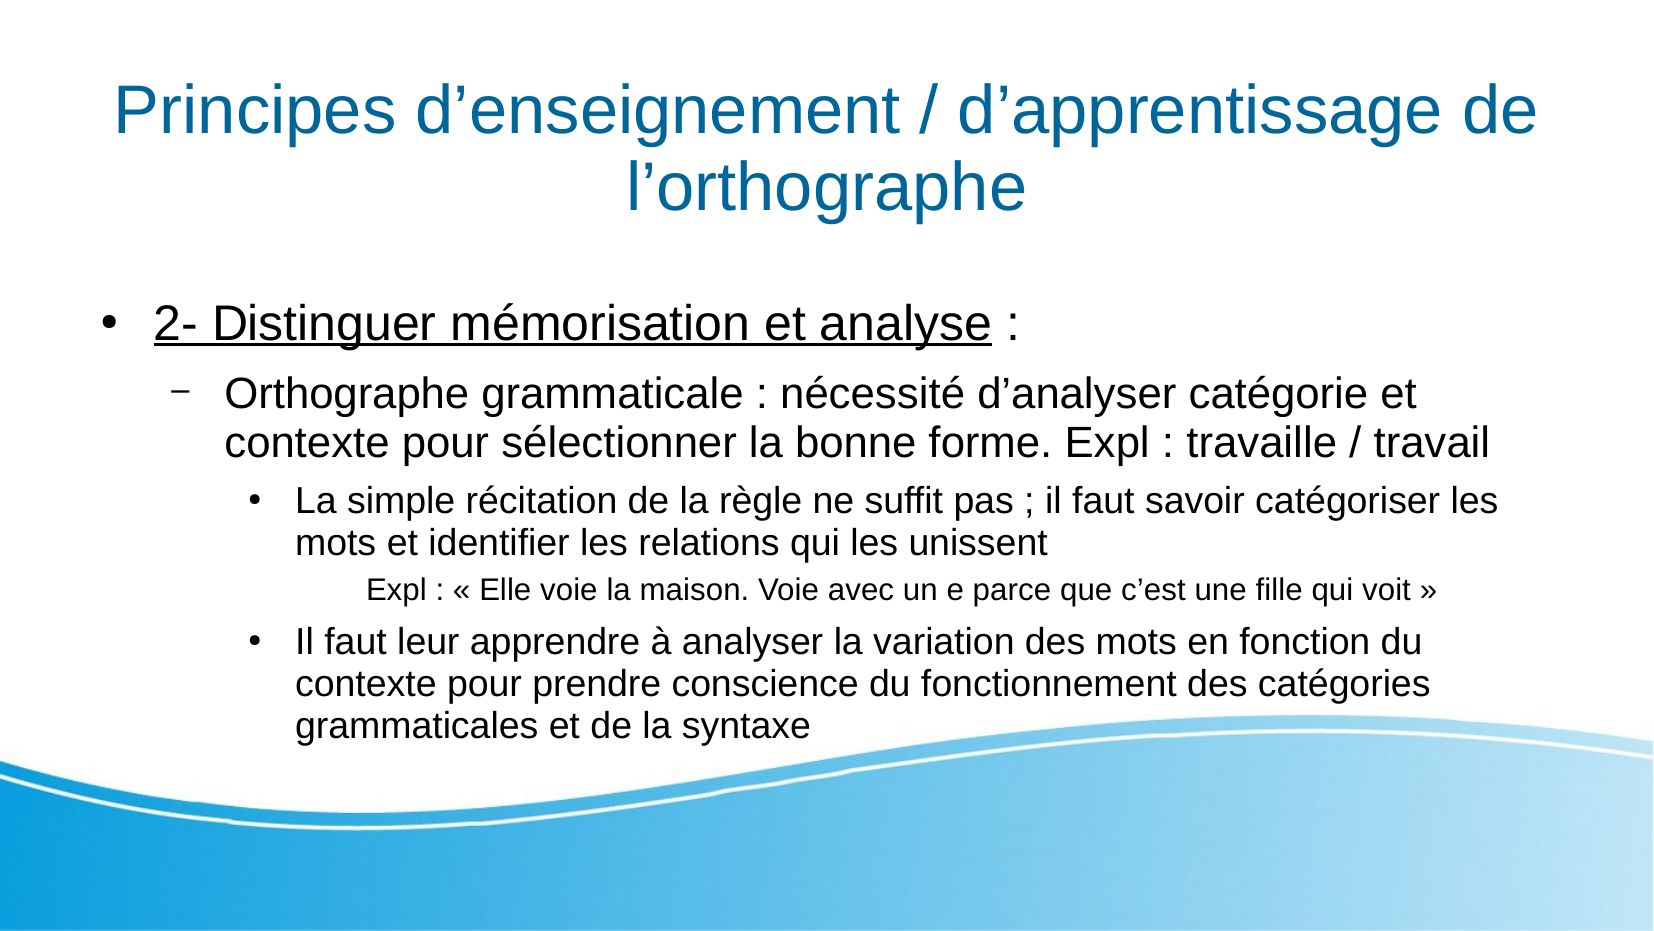

# Principes d’enseignement / d’apprentissage de l’orthographe
2- Distinguer mémorisation et analyse :
Orthographe grammaticale : nécessité d’analyser catégorie et contexte pour sélectionner la bonne forme. Expl : travaille / travail
La simple récitation de la règle ne suffit pas ; il faut savoir catégoriser les mots et identifier les relations qui les unissent
Expl : « Elle voie la maison. Voie avec un e parce que c’est une fille qui voit »
Il faut leur apprendre à analyser la variation des mots en fonction du contexte pour prendre conscience du fonctionnement des catégories grammaticales et de la syntaxe